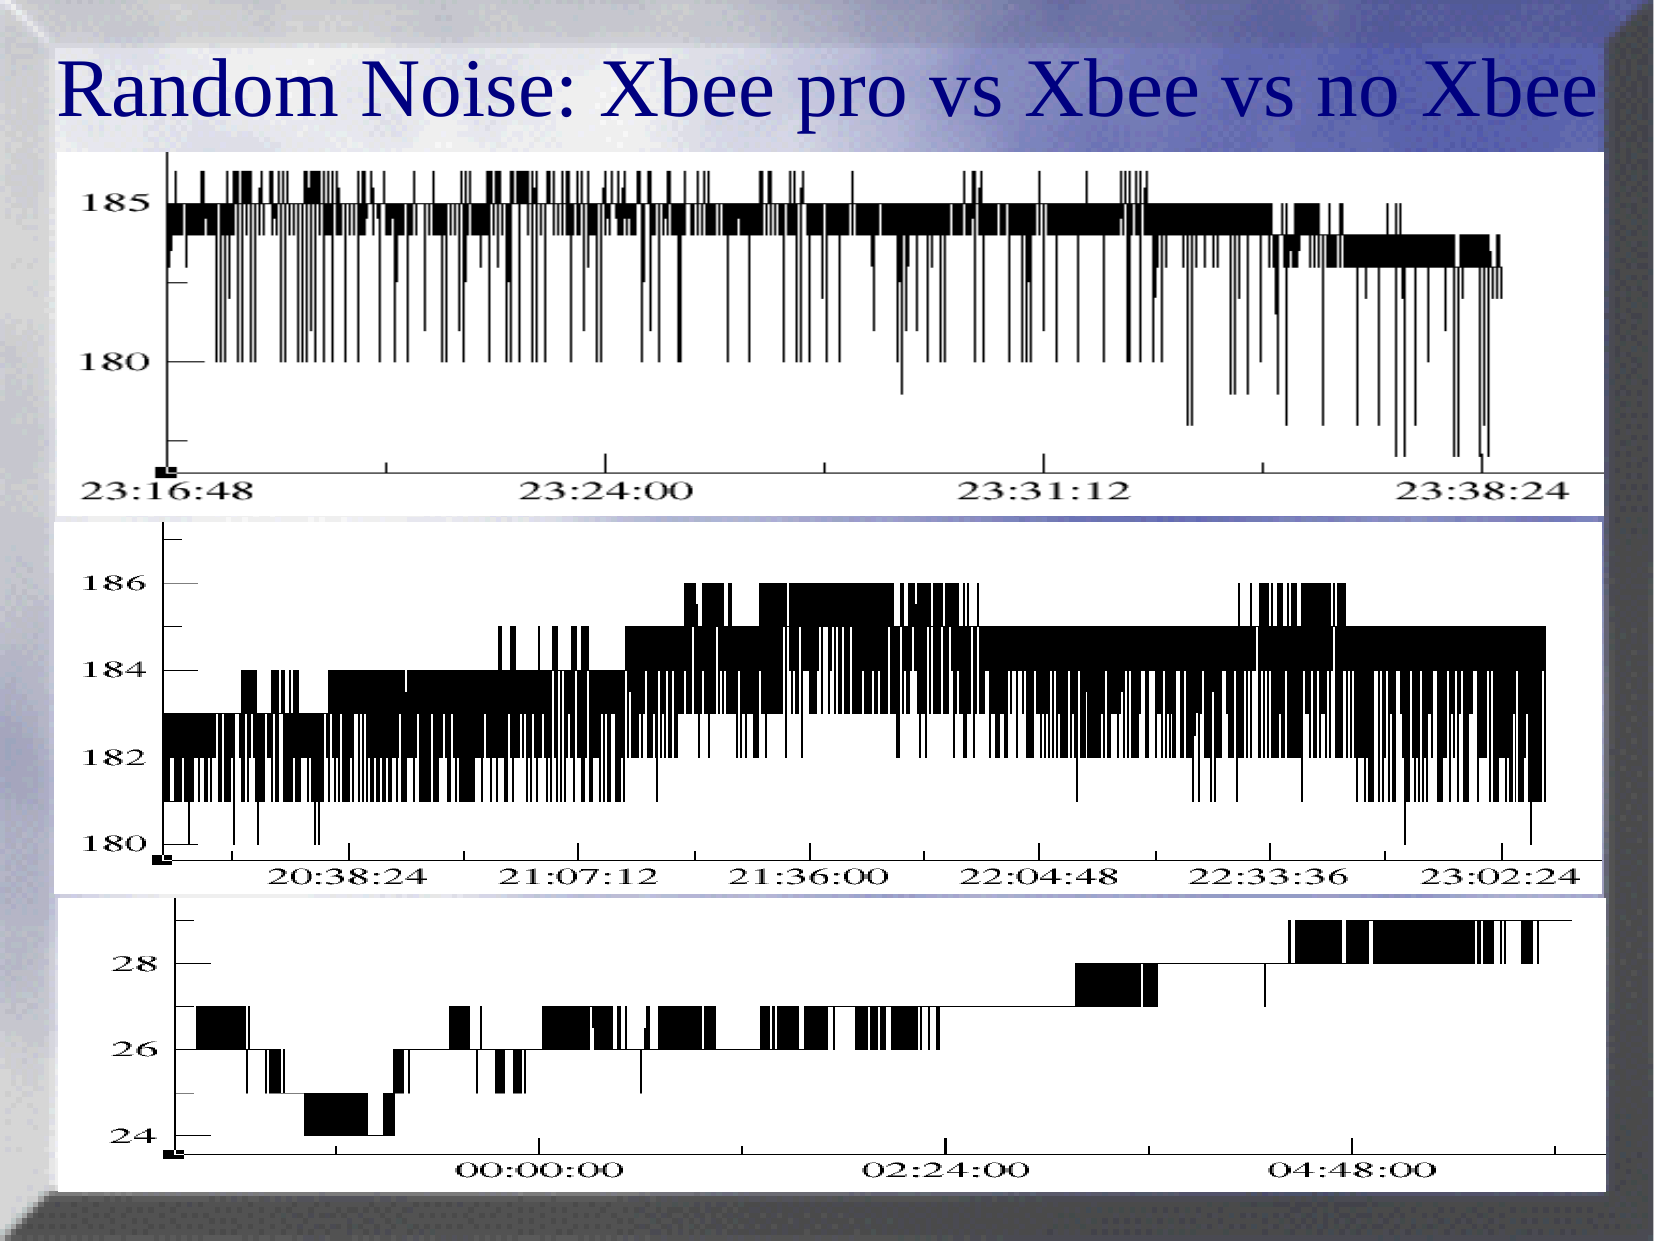

# Random Noise: Xbee pro vs Xbee vs no Xbee